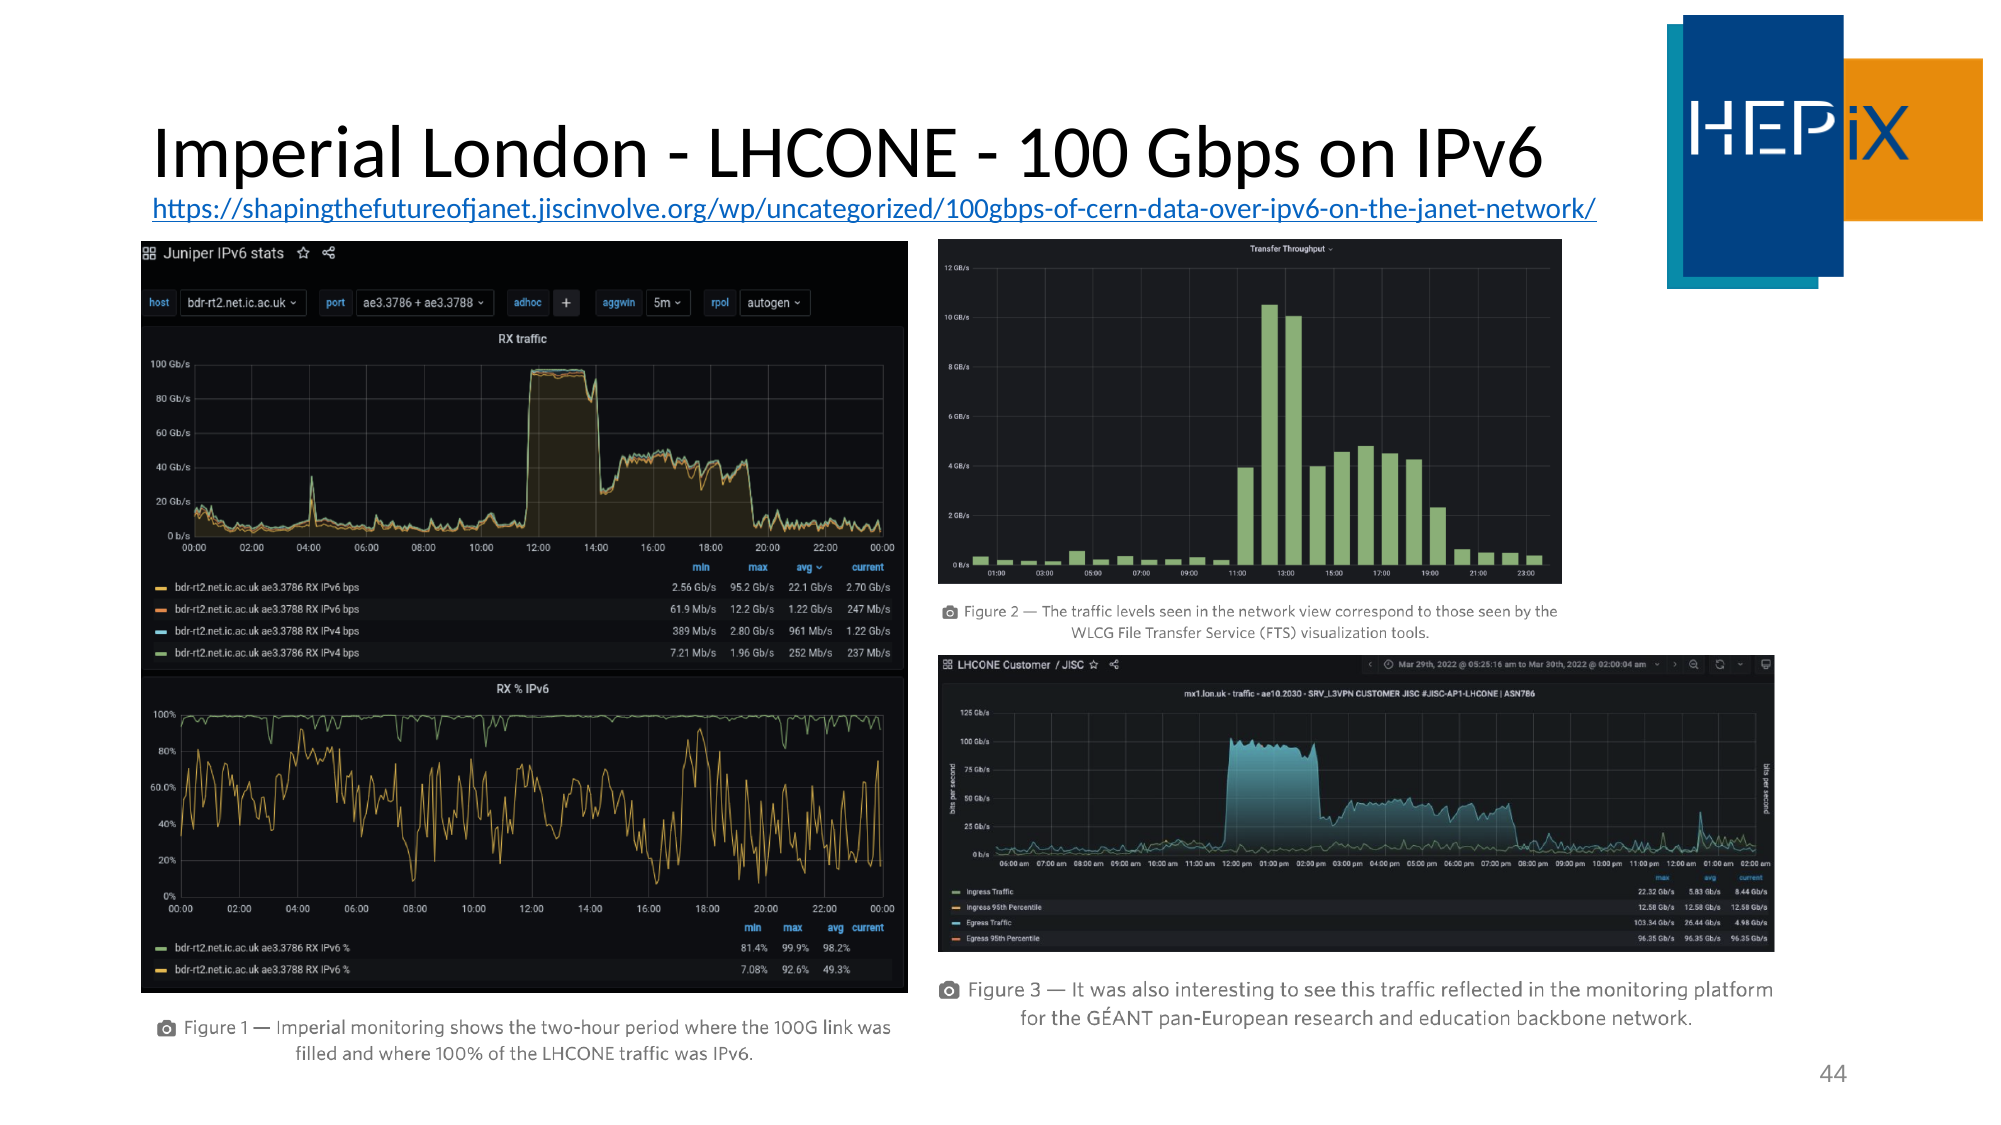

# Imperial London - LHCONE - 100 Gbps on IPv6 https://shapingthefutureofjanet.jiscinvolve.org/wp/uncategorized/100gbps-of-cern-data-over-ipv6-on-the-janet-network/